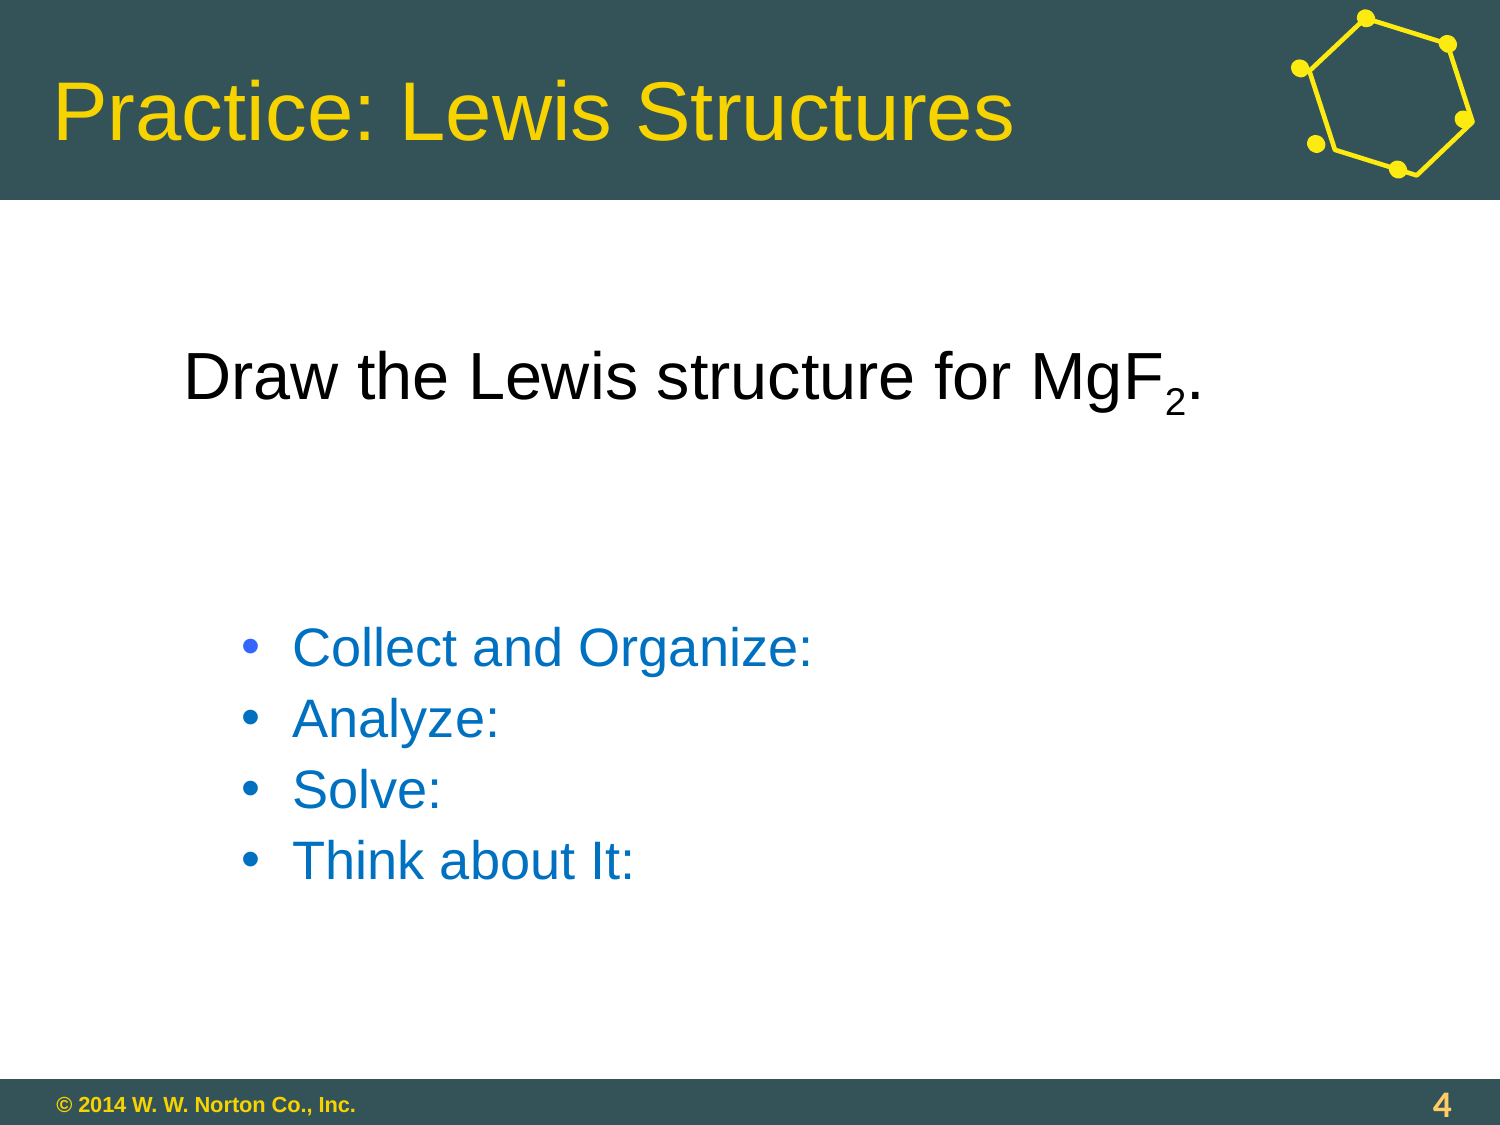

Practice: Lewis Structures
# Draw the Lewis structure for MgF2.
 Collect and Organize:
 Analyze:
 Solve:
 Think about It: